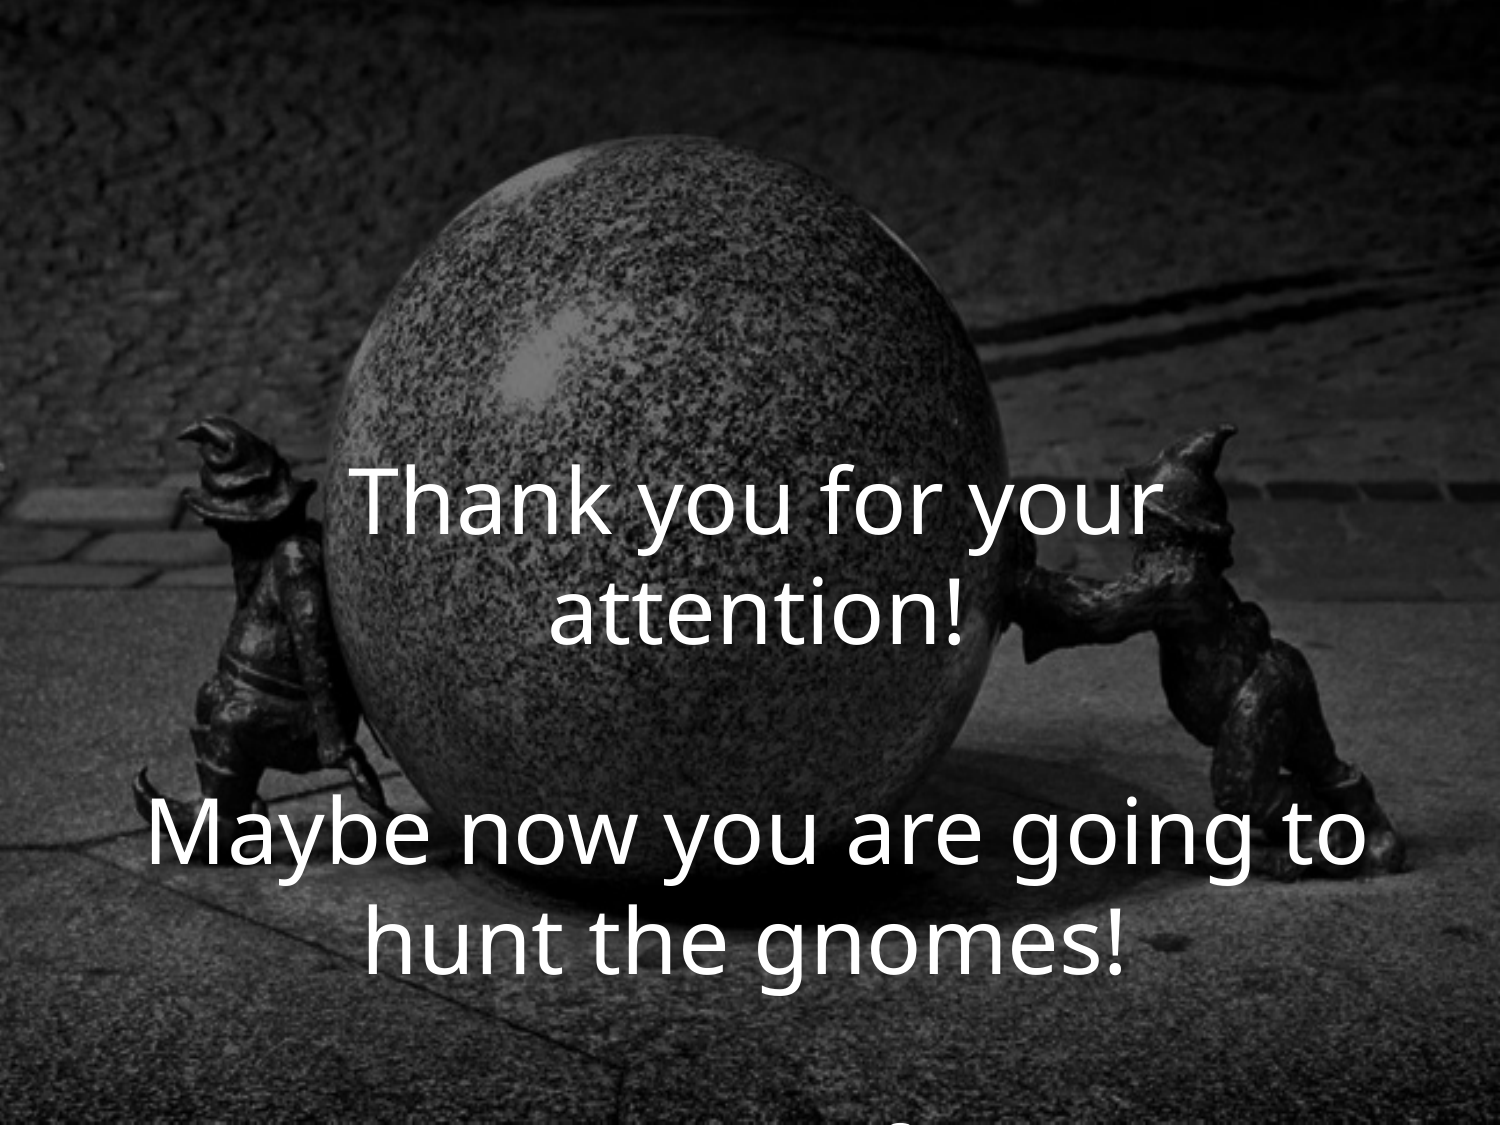

# Thank you for your attention! Maybe now you are going to hunt the gnomes! It's great fun!